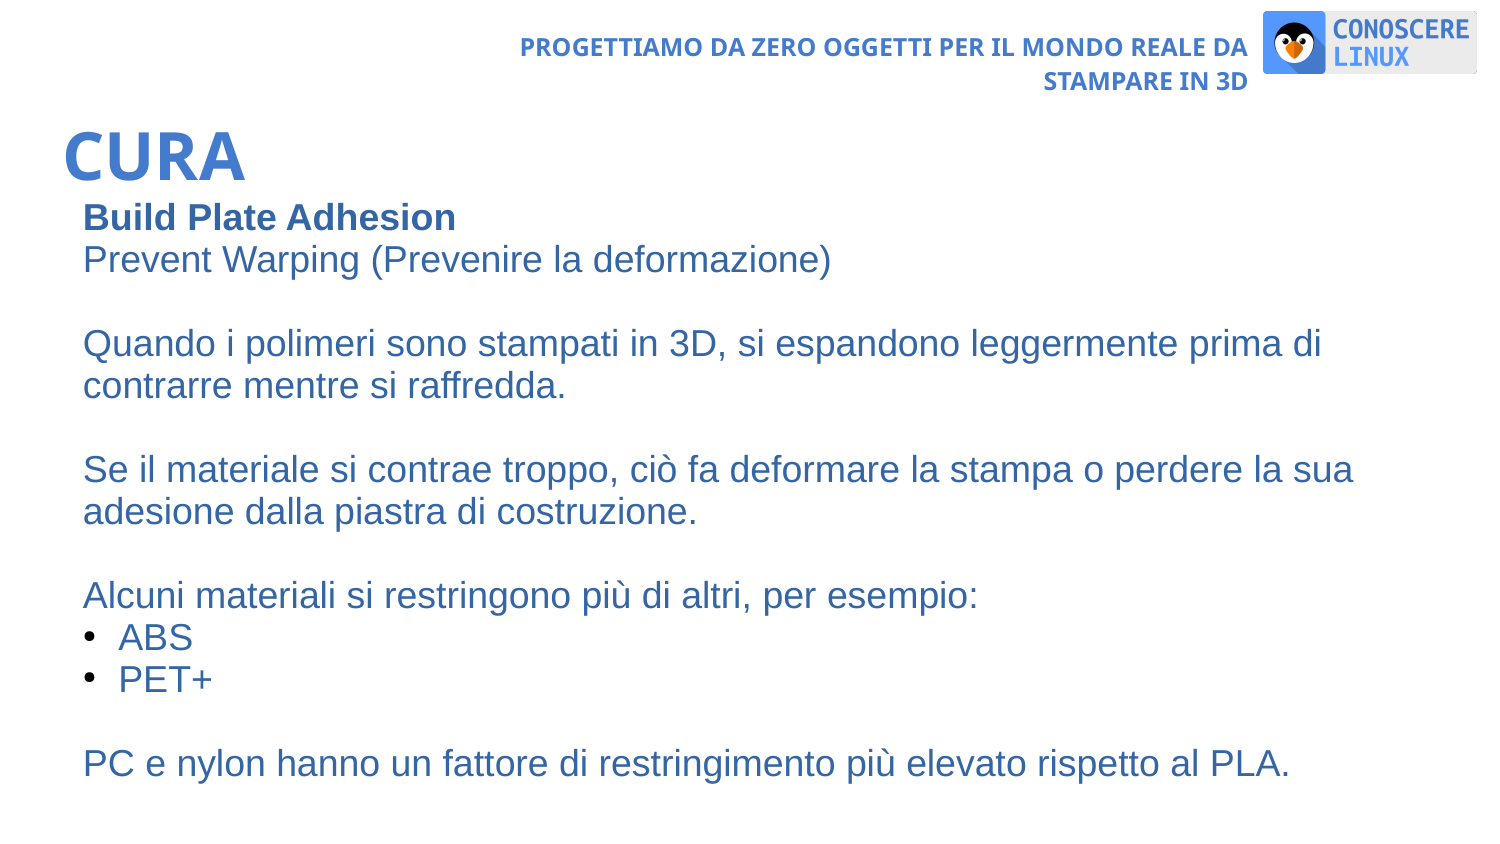

PROGETTIAMO DA ZERO OGGETTI PER IL MONDO REALE DA STAMPARE IN 3D
CURA
Build Plate Adhesion
Prevent Warping (Prevenire la deformazione)
Quando i polimeri sono stampati in 3D, si espandono leggermente prima di contrarre mentre si raffredda.
Se il materiale si contrae troppo, ciò fa deformare la stampa o perdere la sua adesione dalla piastra di costruzione.
Alcuni materiali si restringono più di altri, per esempio:
ABS
PET+
PC e nylon hanno un fattore di restringimento più elevato rispetto al PLA.